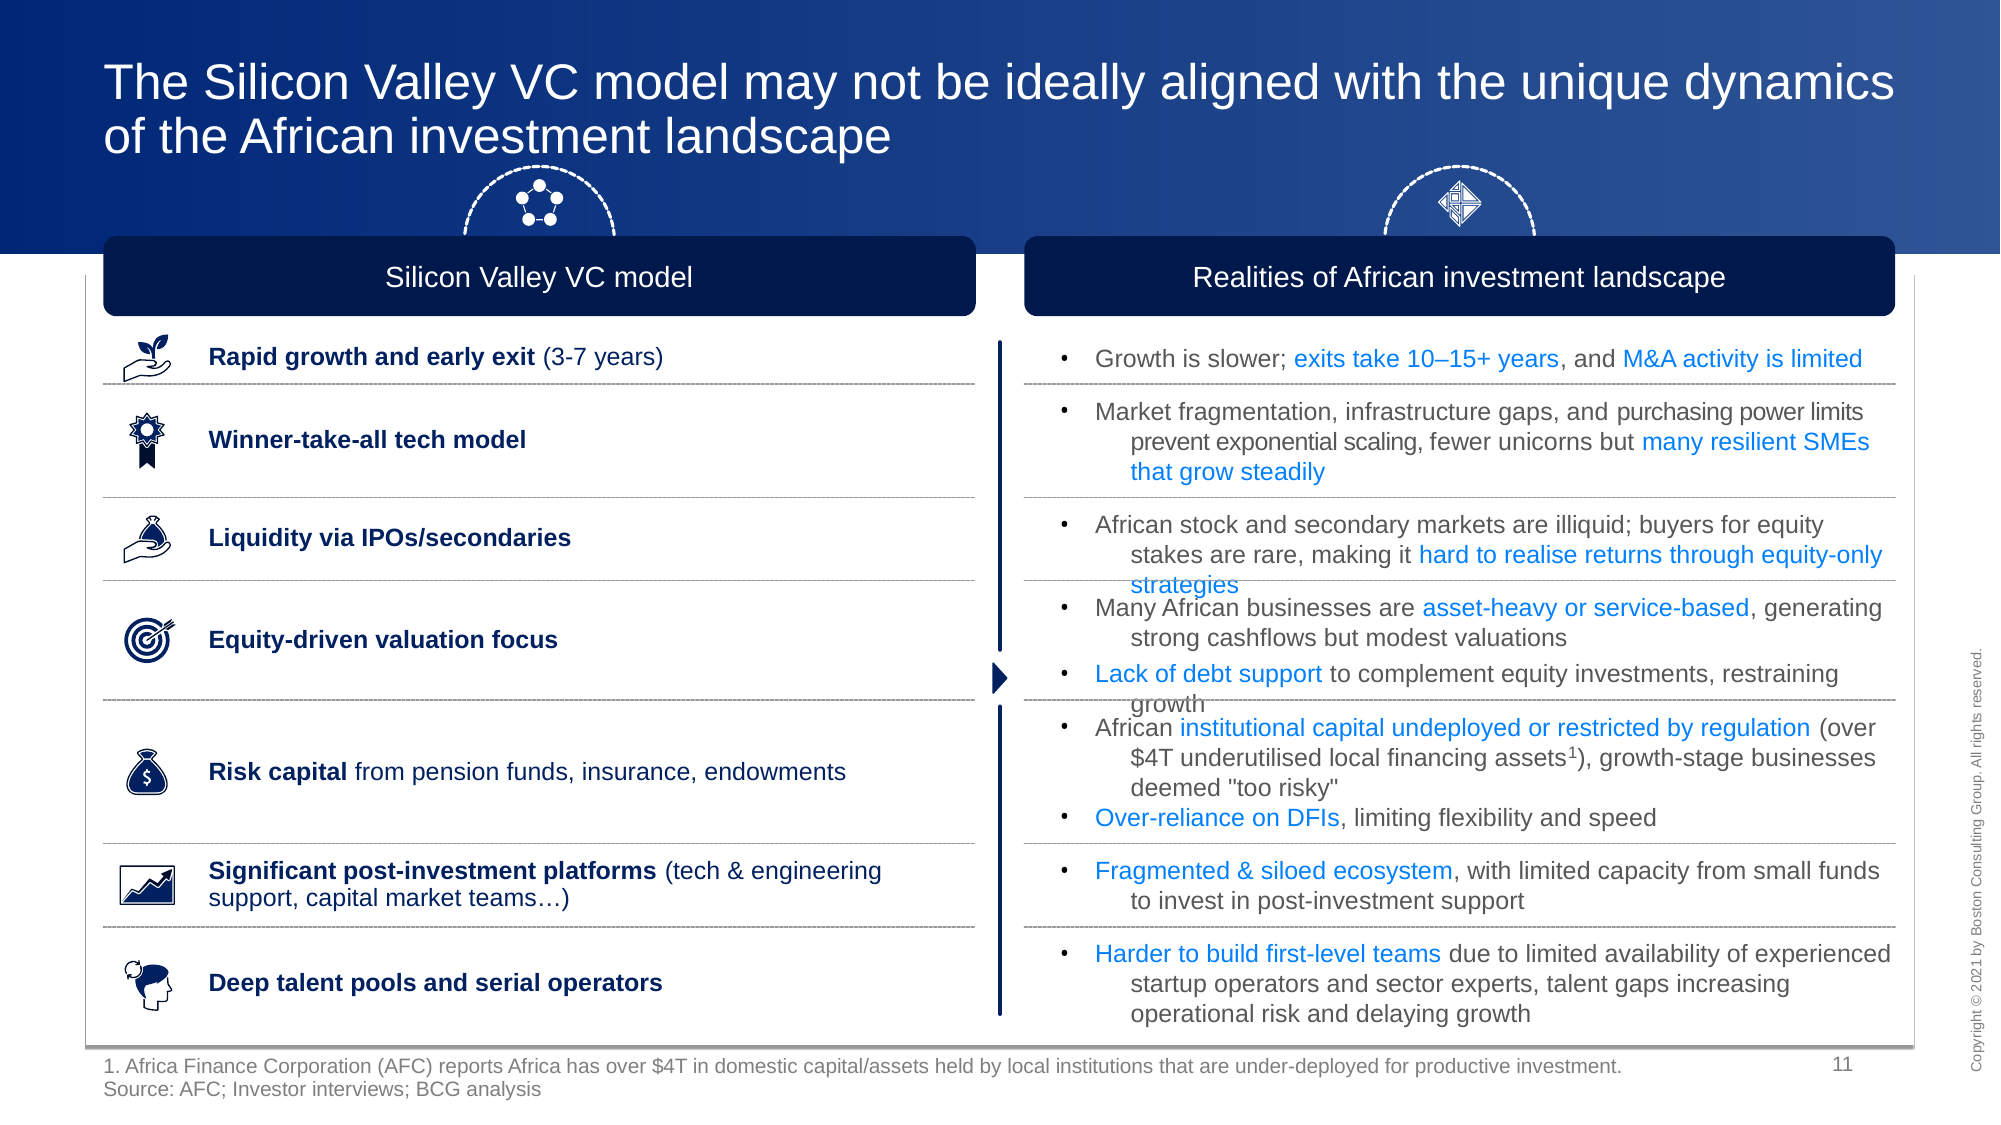

# The Silicon Valley VC model may not be ideally aligned with the unique dynamics of the African investment landscape
Silicon Valley VC model
Realities of African investment landscape
Rapid growth and early exit (3-7 years)
Growth is slower; exits take 10–15+ years, and M&A activity is limited
Winner-take-all tech model
Market fragmentation, infrastructure gaps, and purchasing power limits prevent exponential scaling, fewer unicorns but many resilient SMEs that grow steadily
Liquidity via IPOs/secondaries
African stock and secondary markets are illiquid; buyers for equity stakes are rare, making it hard to realise returns through equity-only strategies
Equity-driven valuation focus
Many African businesses are asset-heavy or service-based, generating strong cashflows but modest valuations
Lack of debt support to complement equity investments, restraining growth
Risk capital from pension funds, insurance, endowments
African institutional capital undeployed or restricted by regulation (over $4T underutilised local financing assets1), growth-stage businesses deemed "too risky"
Over-reliance on DFIs, limiting flexibility and speed
Significant post-investment platforms (tech & engineering support, capital market teams…)
Fragmented & siloed ecosystem, with limited capacity from small funds to invest in post-investment support
Deep talent pools and serial operators
Harder to build first-level teams due to limited availability of experienced startup operators and sector experts, talent gaps increasing operational risk and delaying growth
1. Africa Finance Corporation (AFC) reports Africa has over $4T in domestic capital/assets held by local institutions that are under-deployed for productive investment.
Source: AFC; Investor interviews; BCG analysis